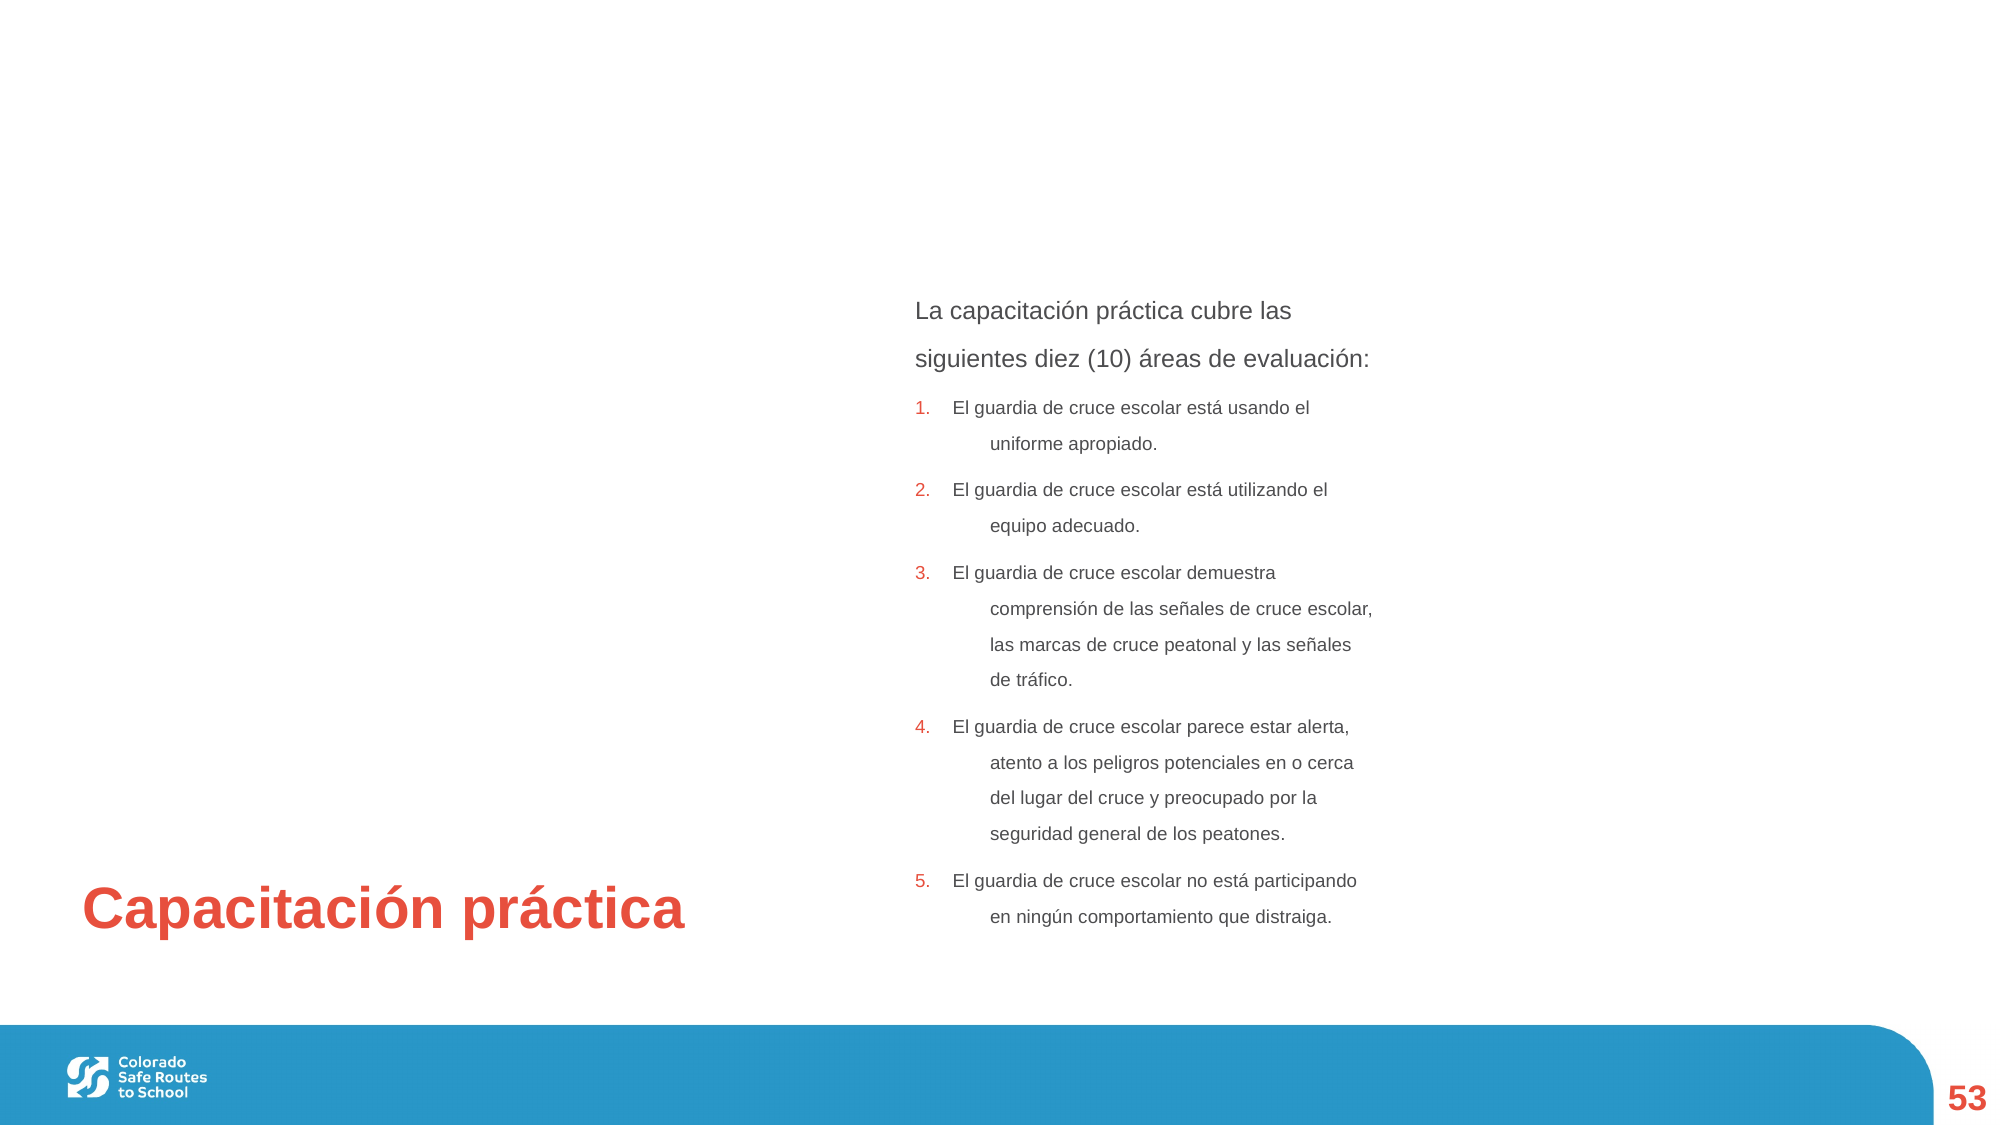

# Capacitación práctica
La capacitación práctica cubre las siguientes diez (10) áreas de evaluación:
El guardia de cruce escolar está usando el uniforme apropiado.
El guardia de cruce escolar está utilizando el equipo adecuado.
El guardia de cruce escolar demuestra comprensión de las señales de cruce escolar, las marcas de cruce peatonal y las señales de tráfico.
El guardia de cruce escolar parece estar alerta, atento a los peligros potenciales en o cerca del lugar del cruce y preocupado por la seguridad general de los peatones.
El guardia de cruce escolar no está participando en ningún comportamiento que distraiga.
53